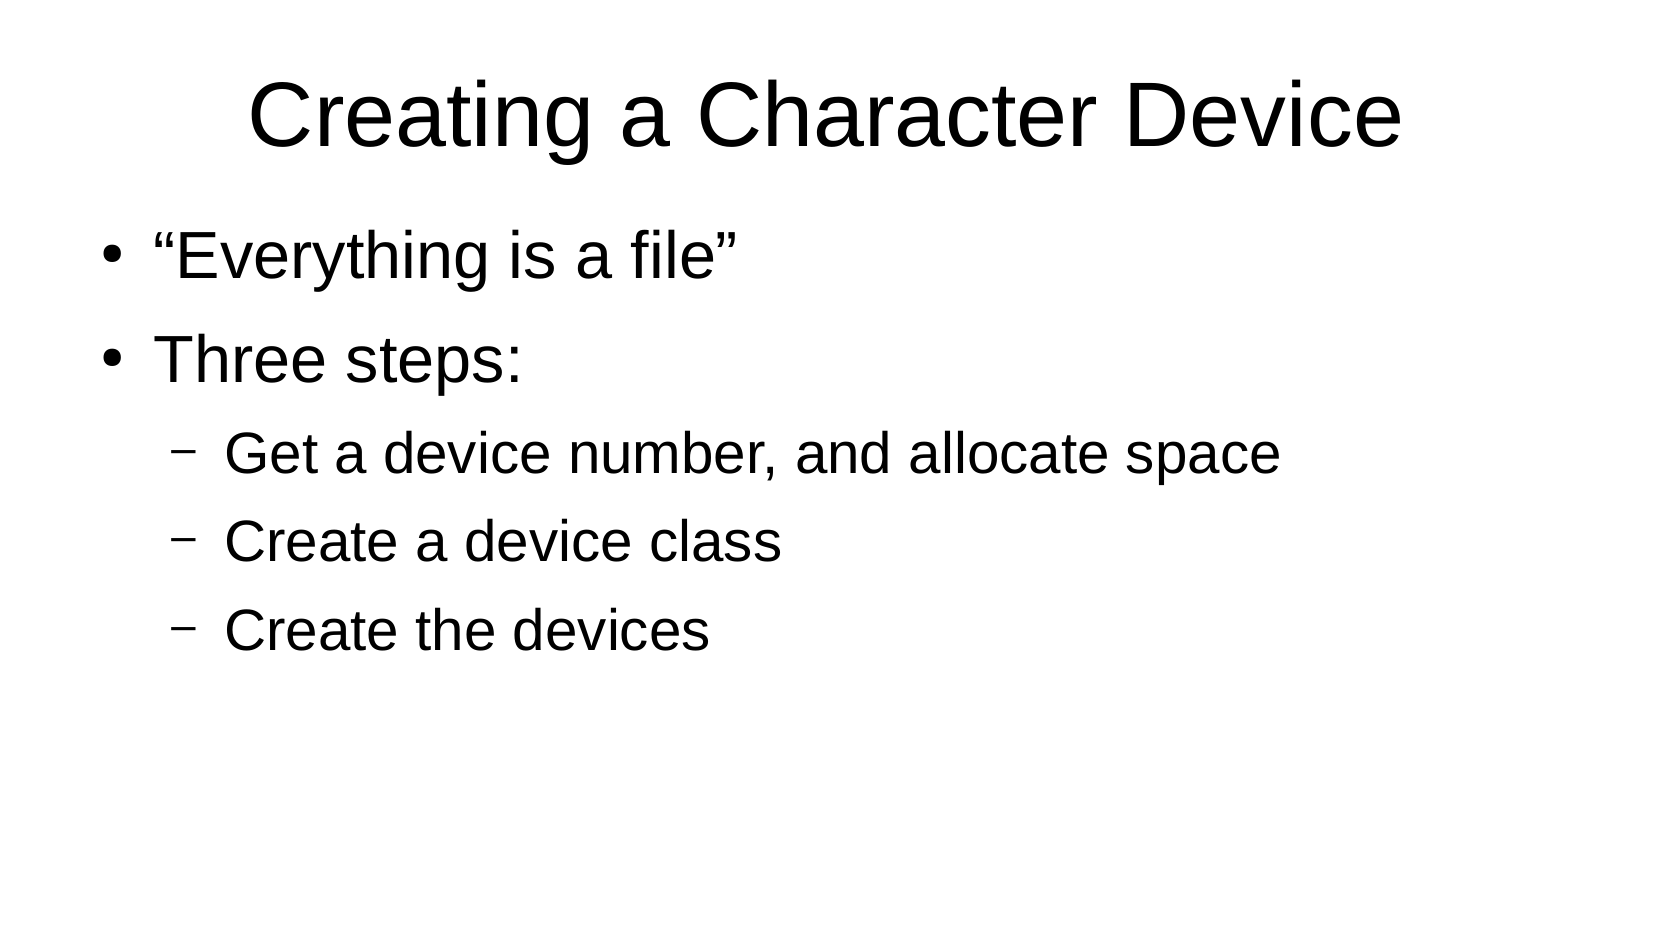

# Creating a Character Device
“Everything is a file”
Three steps:
Get a device number, and allocate space
Create a device class
Create the devices